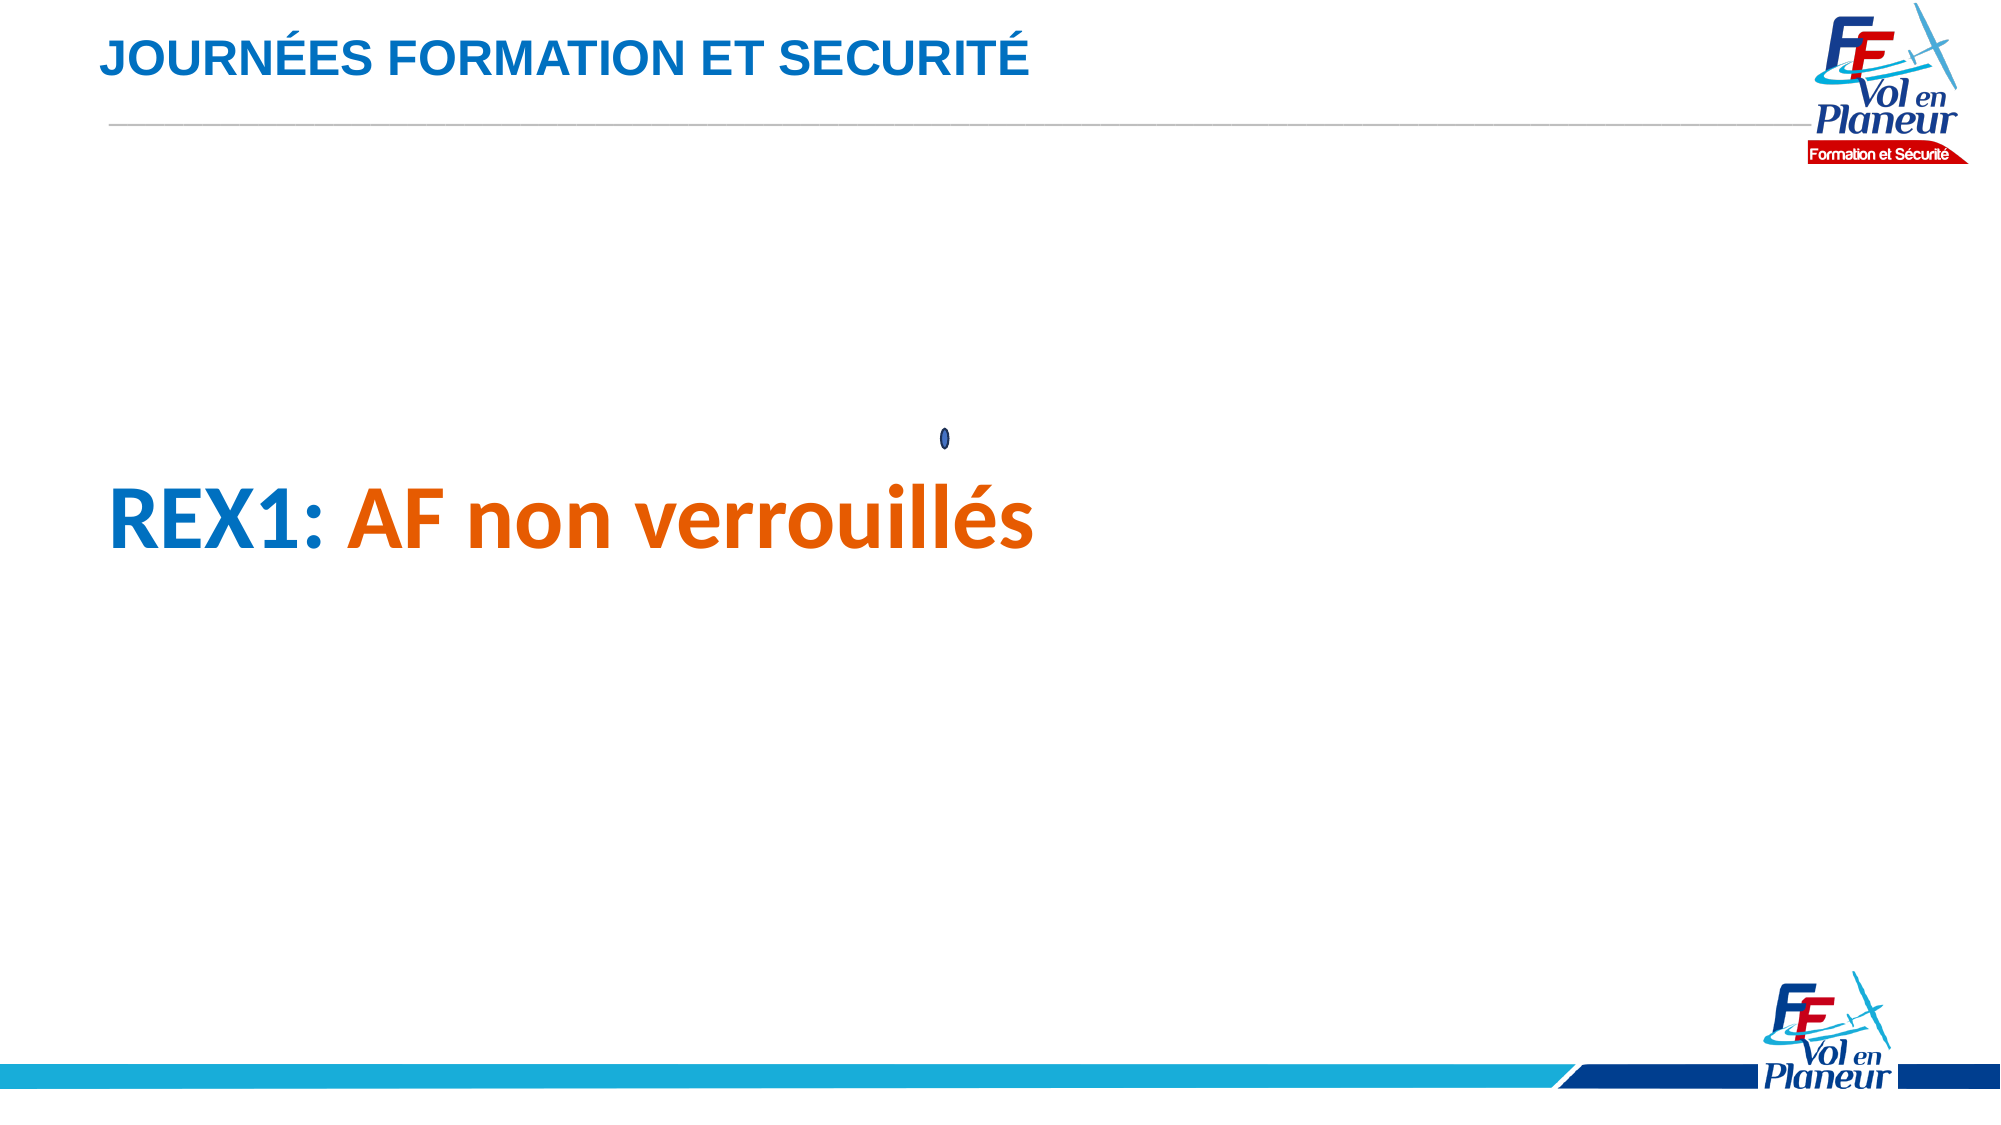

# JOURNÉES FORMATION ET SECURITÉ
REX1: AF non verrouillés